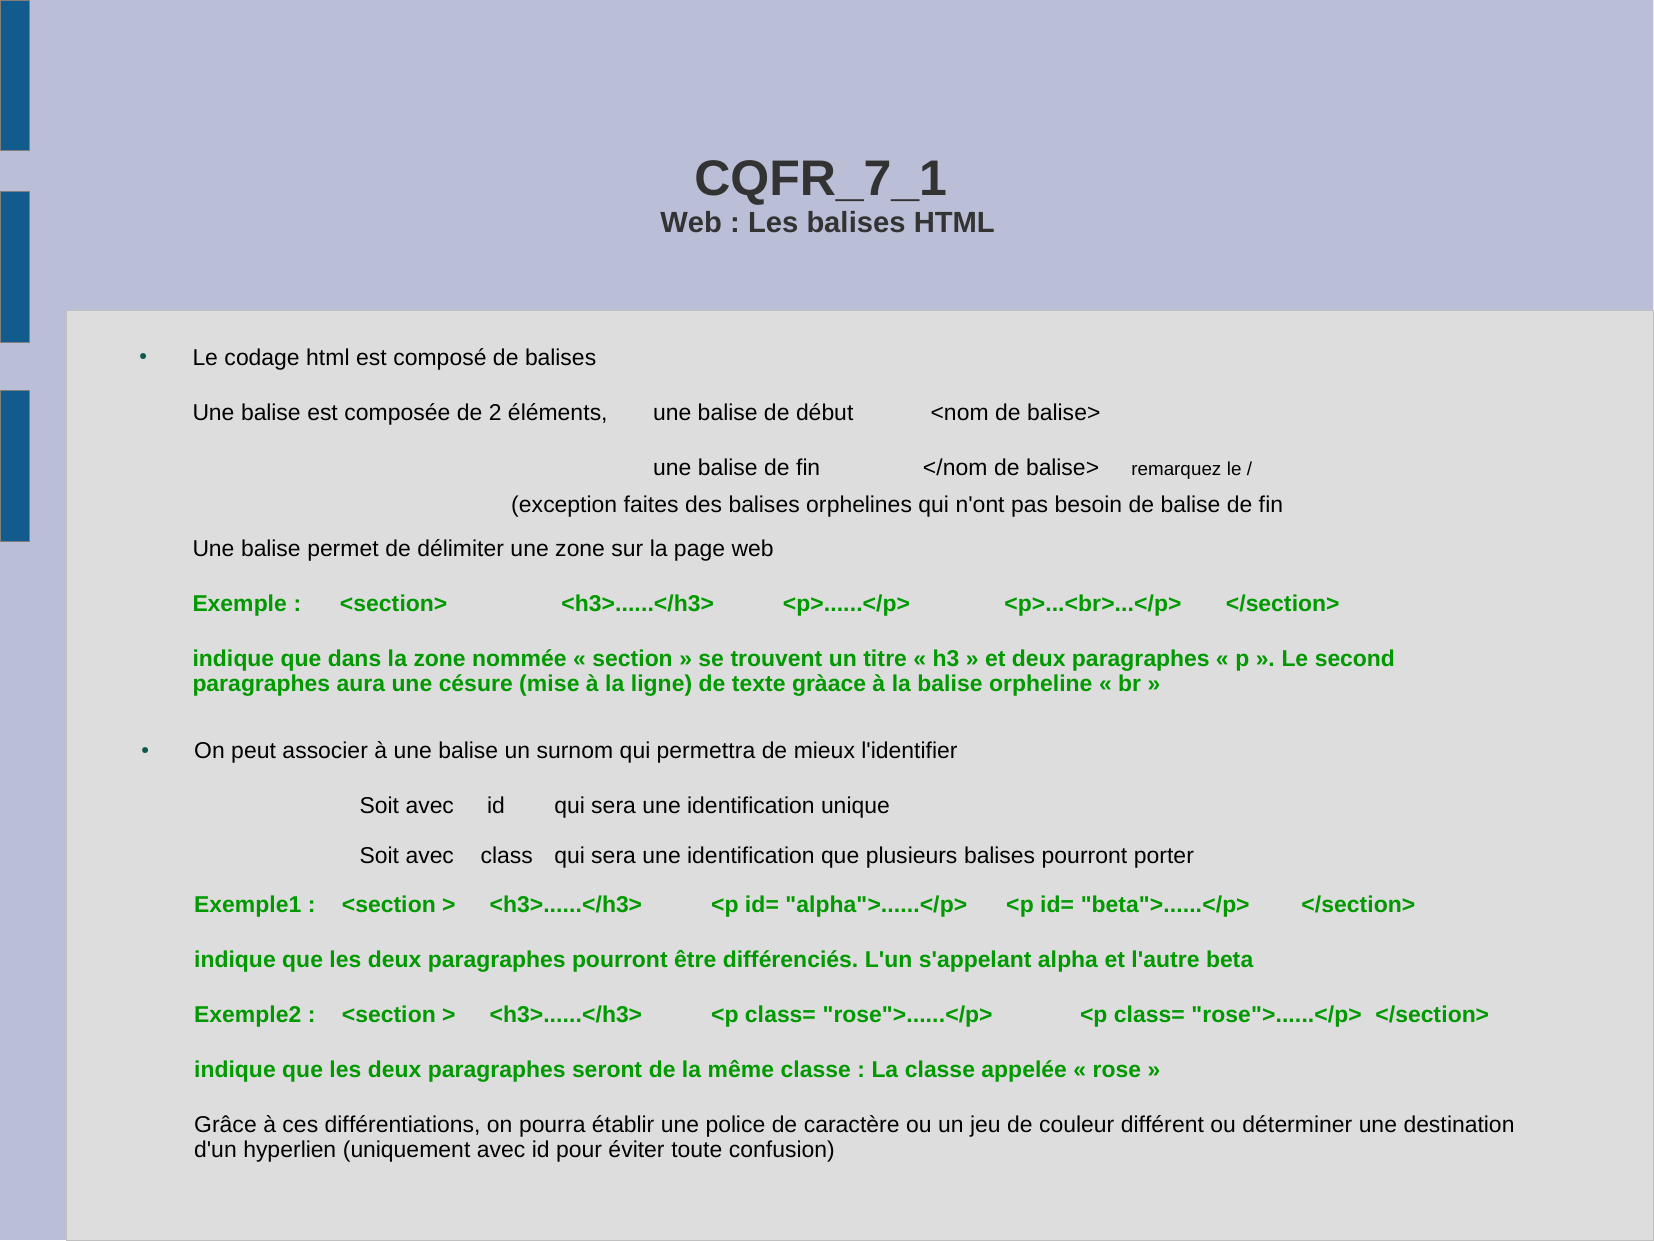

# CQFR_7_1  Web : Les balises HTML
Le codage html est composé de balises
Une balise est composée de 2 éléments, une balise de début		<nom de balise>
une balise de fin		 </nom de balise>	remarquez le /
(exception faites des balises orphelines qui n'ont pas besoin de balise de fin
Une balise permet de délimiter une zone sur la page web
Exemple : 	<section>		<h3>......</h3>	<p>......</p>		<p>...<br>...</p>	</section>
indique que dans la zone nommée « section » se trouvent un titre « h3 » et deux paragraphes « p ». Le second paragraphes aura une césure (mise à la ligne) de texte gràace à la balise orpheline « br »
On peut associer à une balise un surnom qui permettra de mieux l'identifier
Soit avec	 id	qui sera une identification unique
Soit avec 	class	qui sera une identification que plusieurs balises pourront porter
Exemple1 : 	<section >	<h3>......</h3>	<p id= "alpha">......</p>	<p id= "beta">......</p>	</section>
indique que les deux paragraphes pourront être différenciés. L'un s'appelant alpha et l'autre beta
Exemple2 : 	<section >	<h3>......</h3>	<p class= "rose">......</p>		<p class= "rose">......</p>	</section>
indique que les deux paragraphes seront de la même classe : La classe appelée « rose »
Grâce à ces différentiations, on pourra établir une police de caractère ou un jeu de couleur différent ou déterminer une destination d'un hyperlien (uniquement avec id pour éviter toute confusion)